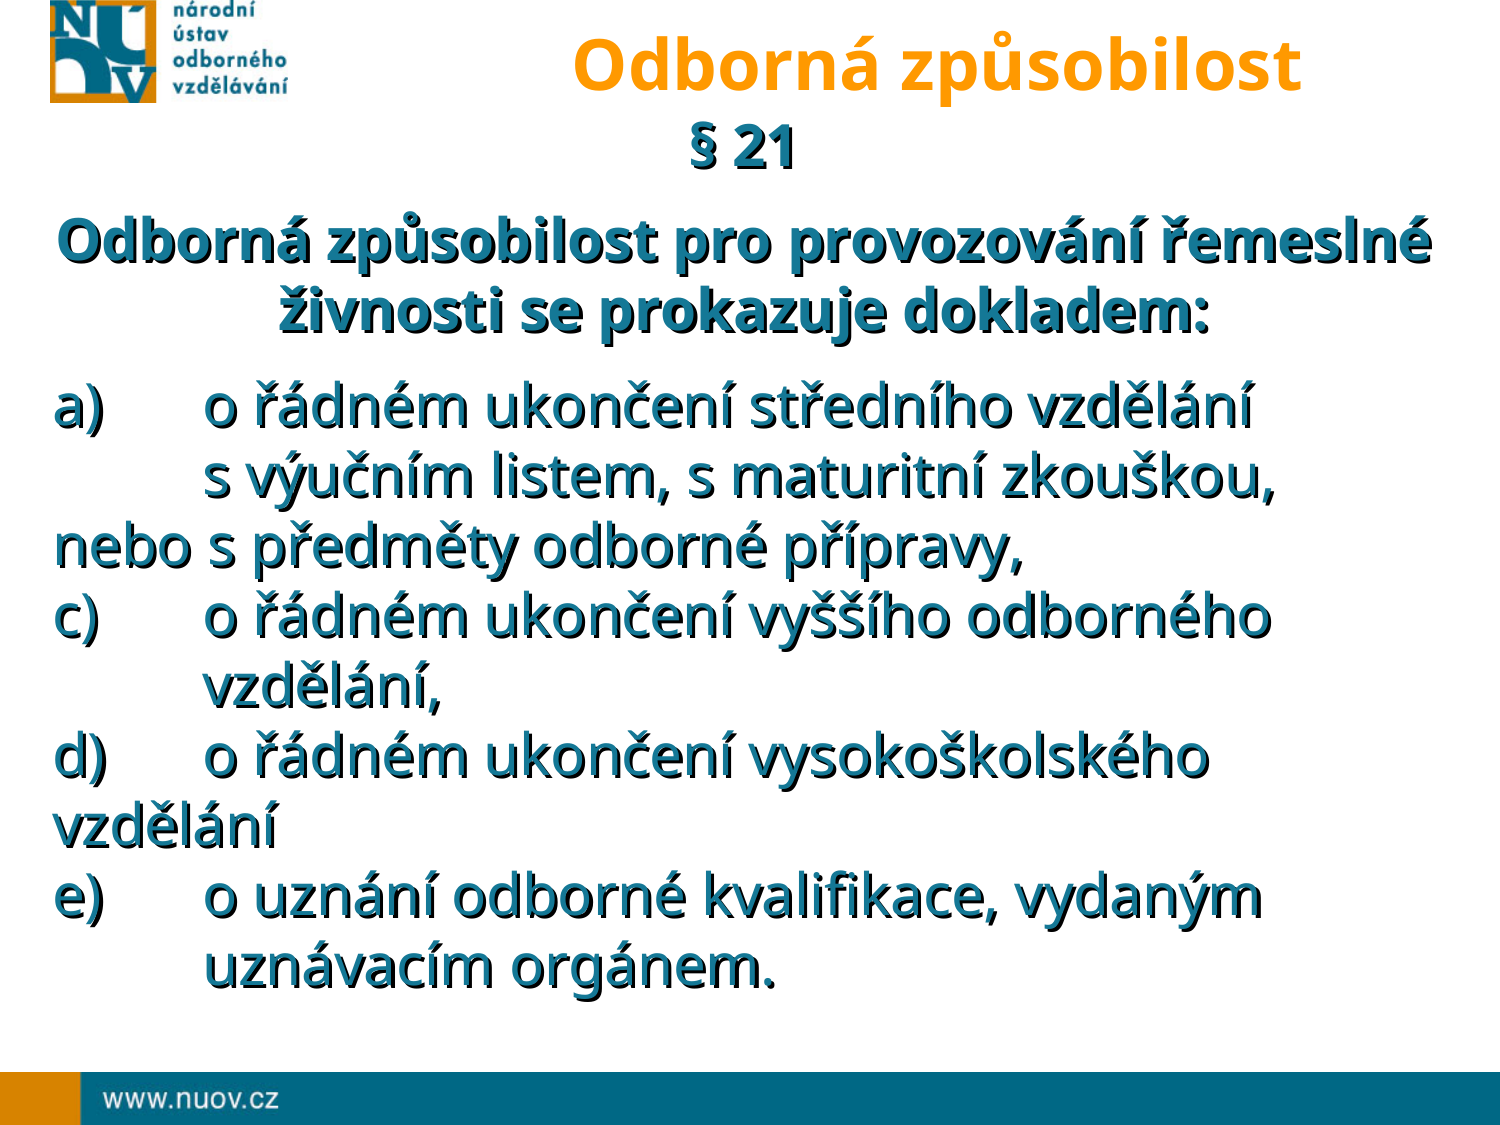

# Odborná způsobilost
§ 21
Odborná způsobilost pro provozování řemeslné živnosti se prokazuje dokladem:
 	o řádném ukončení středního vzdělání
	s výučním listem, s maturitní zkouškou, 	nebo s předměty odborné přípravy,
c) 	o řádném ukončení vyššího odborného
	vzdělání,
d) 	o řádném ukončení vysokoškolského 	vzdělání
e) 	o uznání odborné kvalifikace, vydaným
 	uznávacím orgánem.